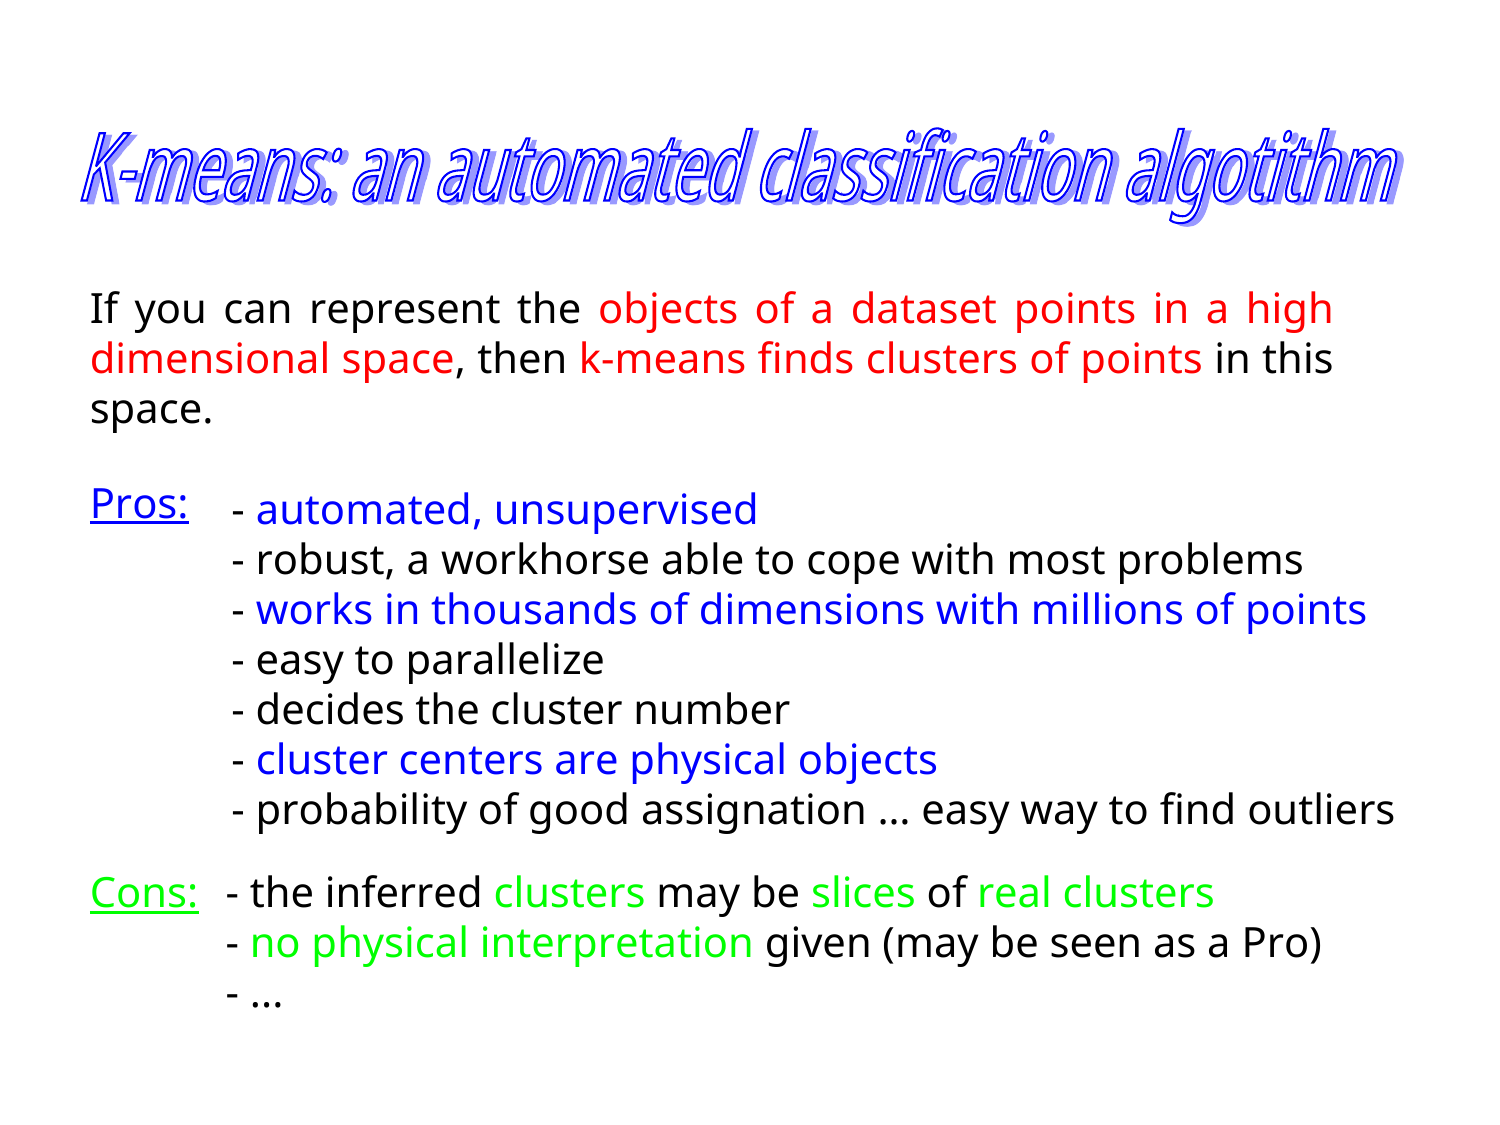

K-means: an automated classification algotithm
If you can represent the objects of a dataset points in a high dimensional space, then k-means finds clusters of points in this space.
Pros:
- automated, unsupervised
- robust, a workhorse able to cope with most problems
- works in thousands of dimensions with millions of points
- easy to parallelize
- decides the cluster number
- cluster centers are physical objects
- probability of good assignation … easy way to find outliers
Cons:
- the inferred clusters may be slices of real clusters
- no physical interpretation given (may be seen as a Pro)
- ...